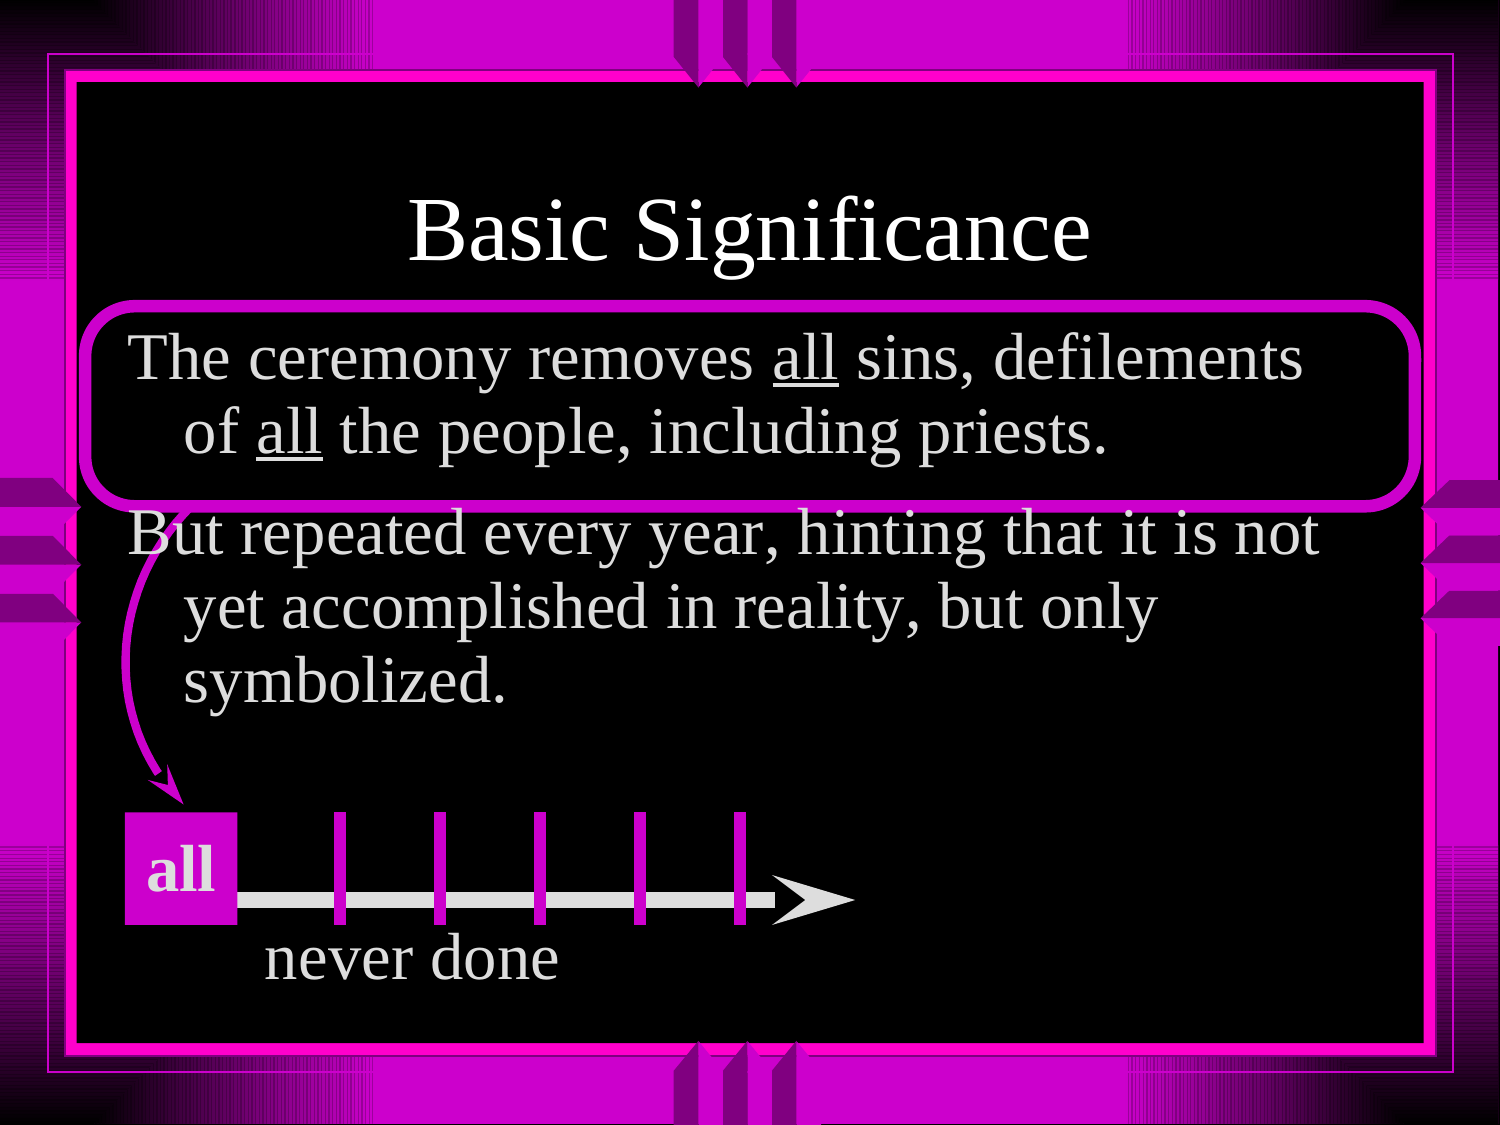

# Basic Significance
The ceremony removes all sins, defilements of all the people, including priests.
all
But repeated every year, hinting that it is not yet accomplished in reality, but only symbolized.
never done